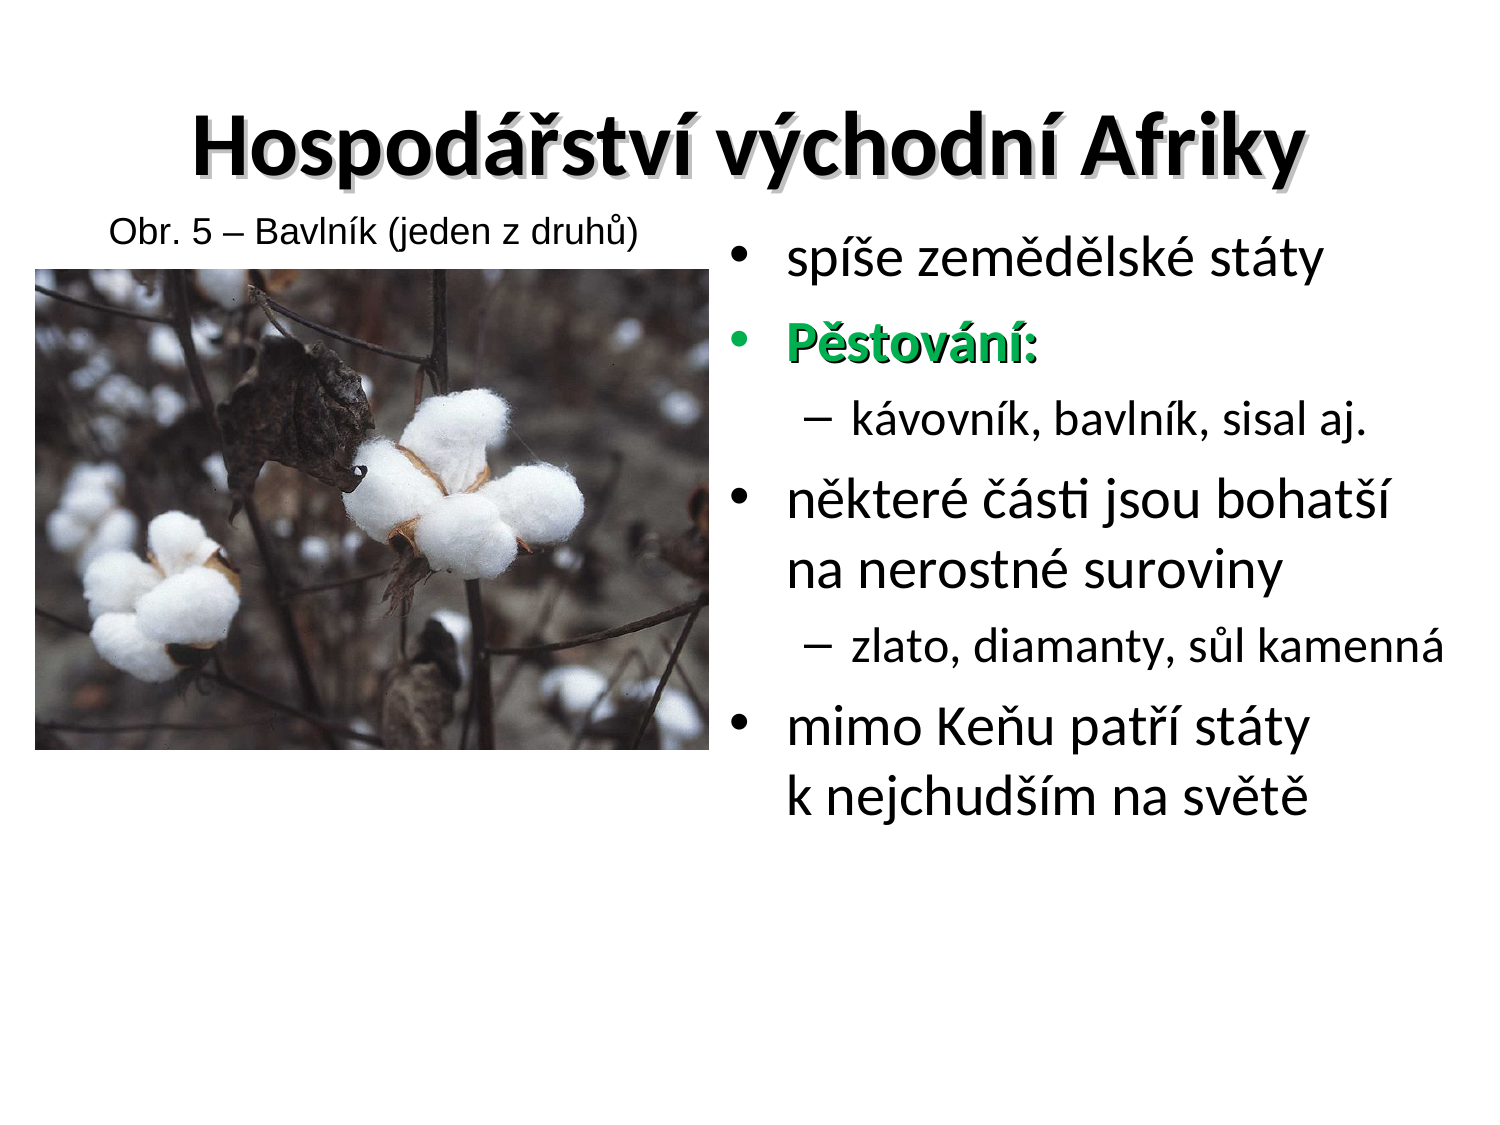

# Hospodářství východní Afriky
Obr. 5 – Bavlník (jeden z druhů)
spíše zemědělské státy
Pěstování:
kávovník, bavlník, sisal aj.
některé části jsou bohatší na nerostné suroviny
zlato, diamanty, sůl kamenná
mimo Keňu patří státy
k nejchudším na světě